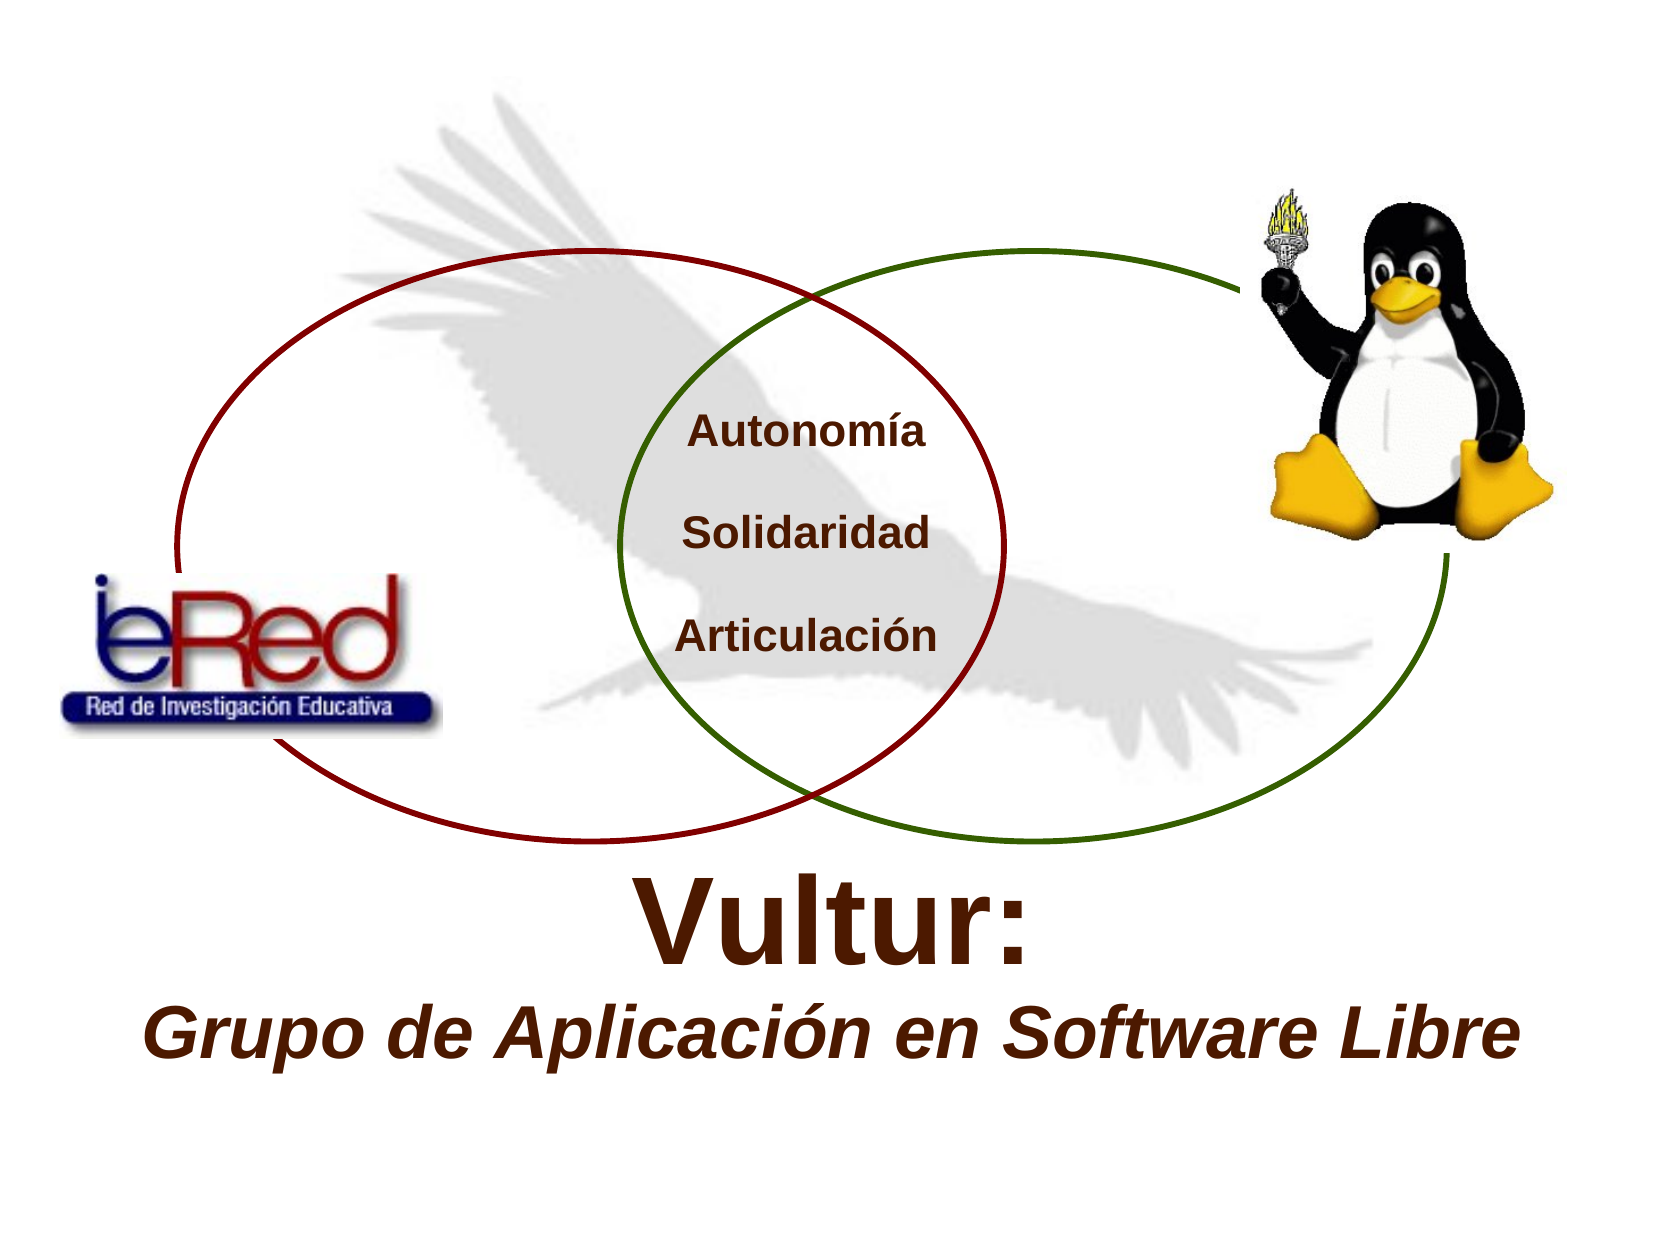

Autonomía
Solidaridad
Articulación
# Vultur: Grupo de Aplicación en Software Libre